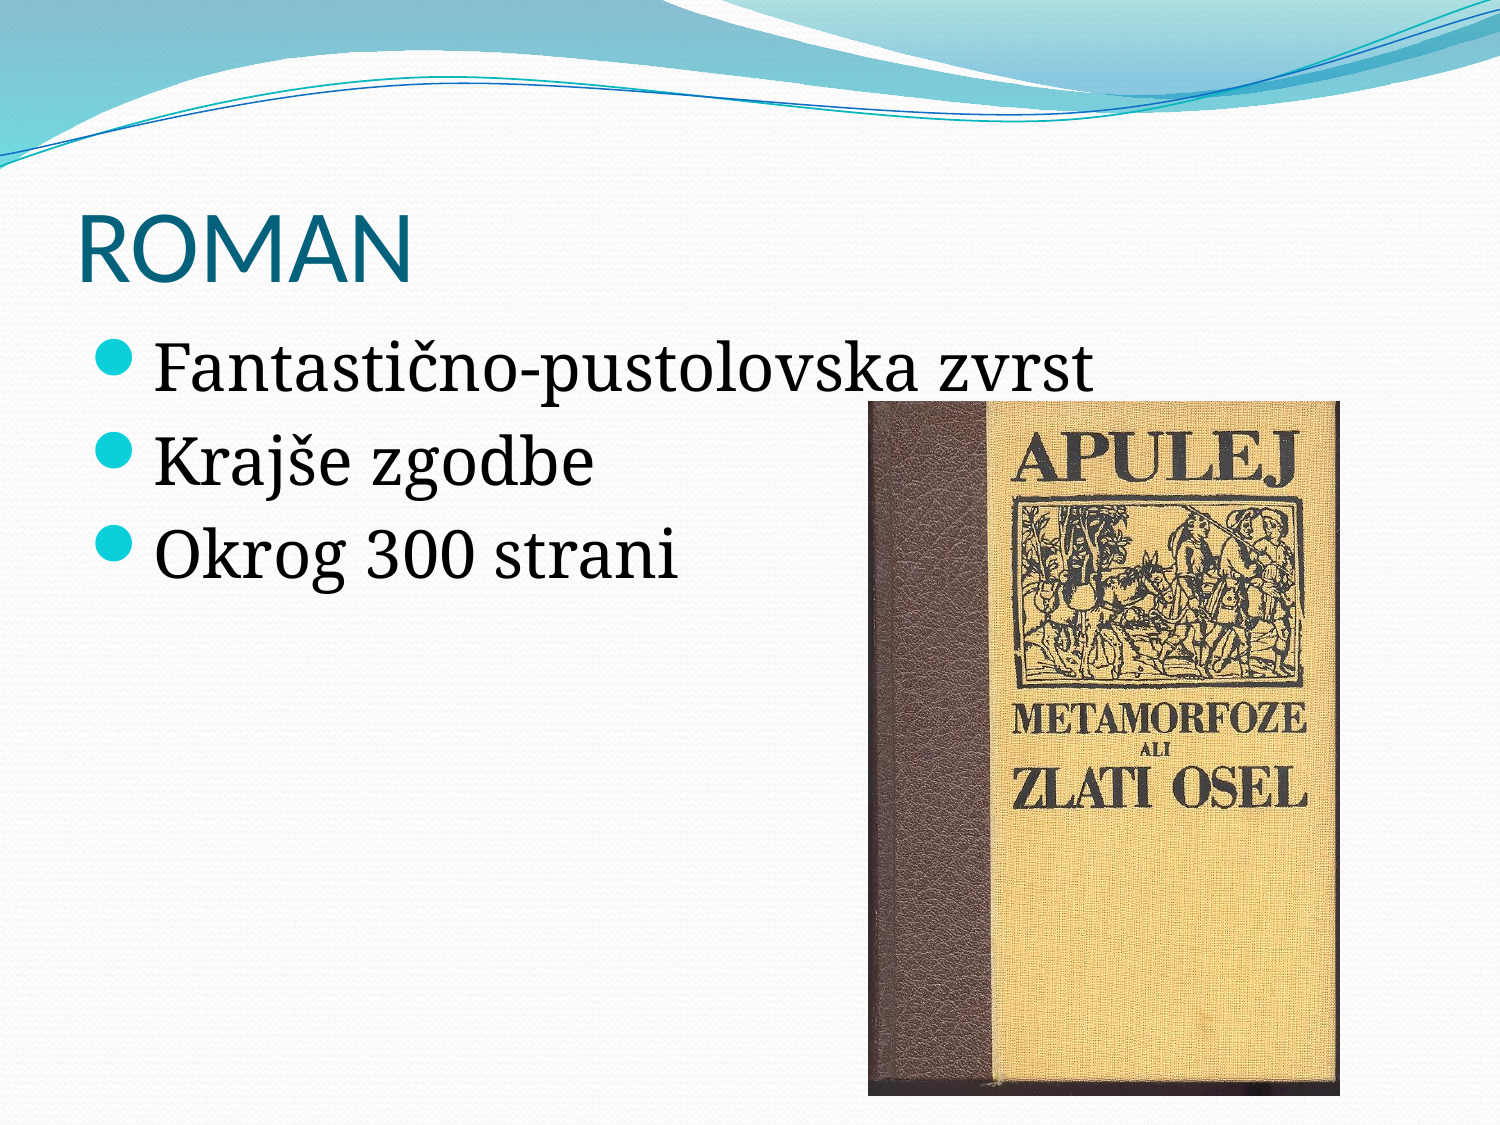

# ROMAN
Fantastično-pustolovska zvrst
Krajše zgodbe
Okrog 300 strani